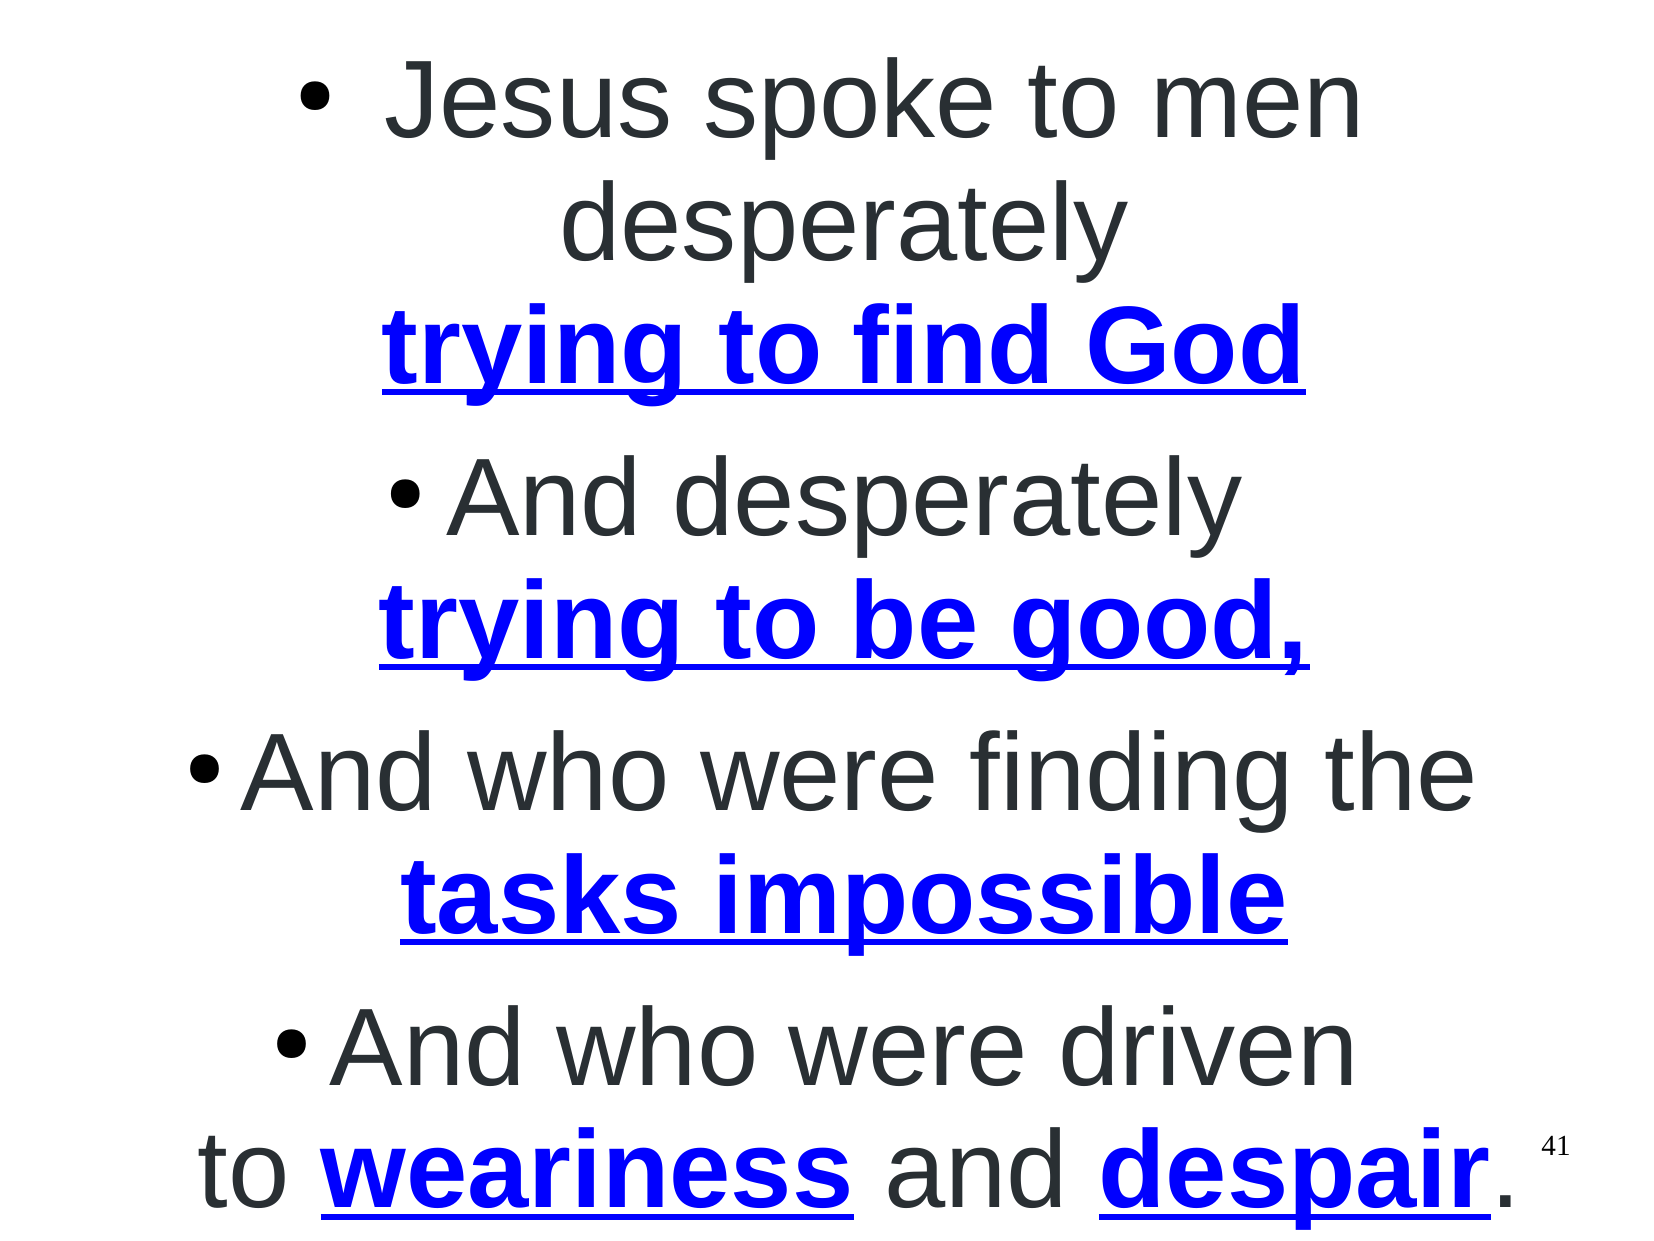

# Jesus spoke to men desperately trying to find God
And desperately
trying to be good,
And who were finding the tasks impossible
And who were driven
to weariness and despair.
41